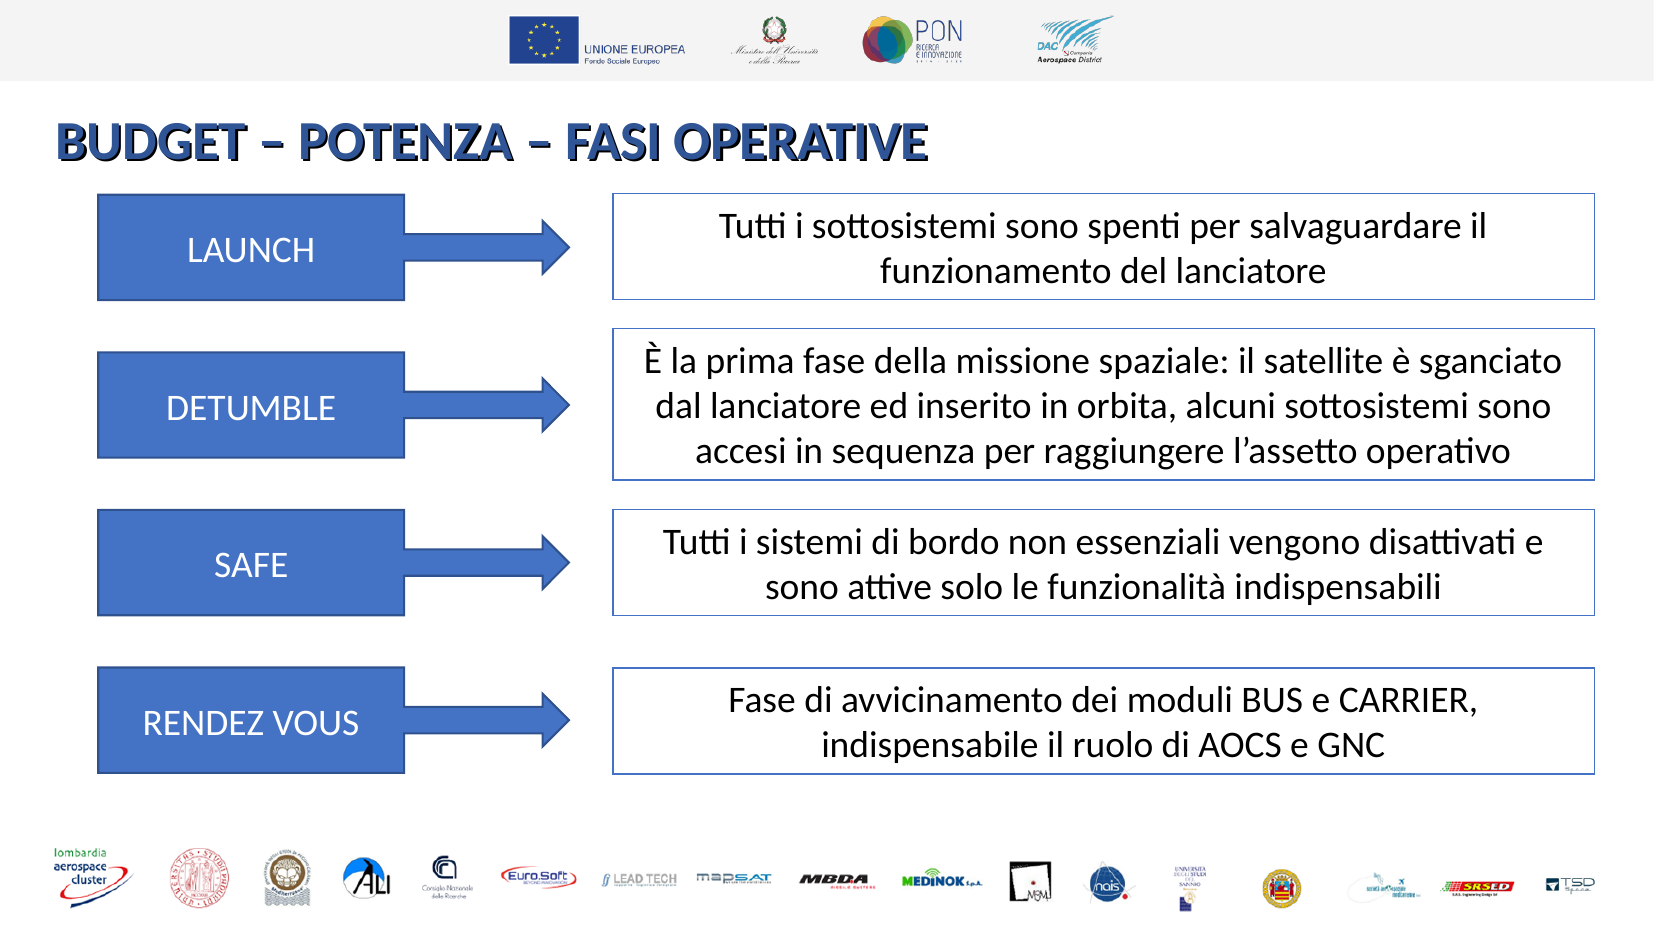

BUDGET – POTENZA – FASI OPERATIVE
Tutti i sottosistemi sono spenti per salvaguardare il funzionamento del lanciatore
LAUNCH
È la prima fase della missione spaziale: il satellite è sganciato dal lanciatore ed inserito in orbita, alcuni sottosistemi sono accesi in sequenza per raggiungere l’assetto operativo
DETUMBLE
Tutti i sistemi di bordo non essenziali vengono disattivati e sono attive solo le funzionalità indispensabili
SAFE
RENDEZ VOUS
Fase di avvicinamento dei moduli BUS e CARRIER, indispensabile il ruolo di AOCS e GNC